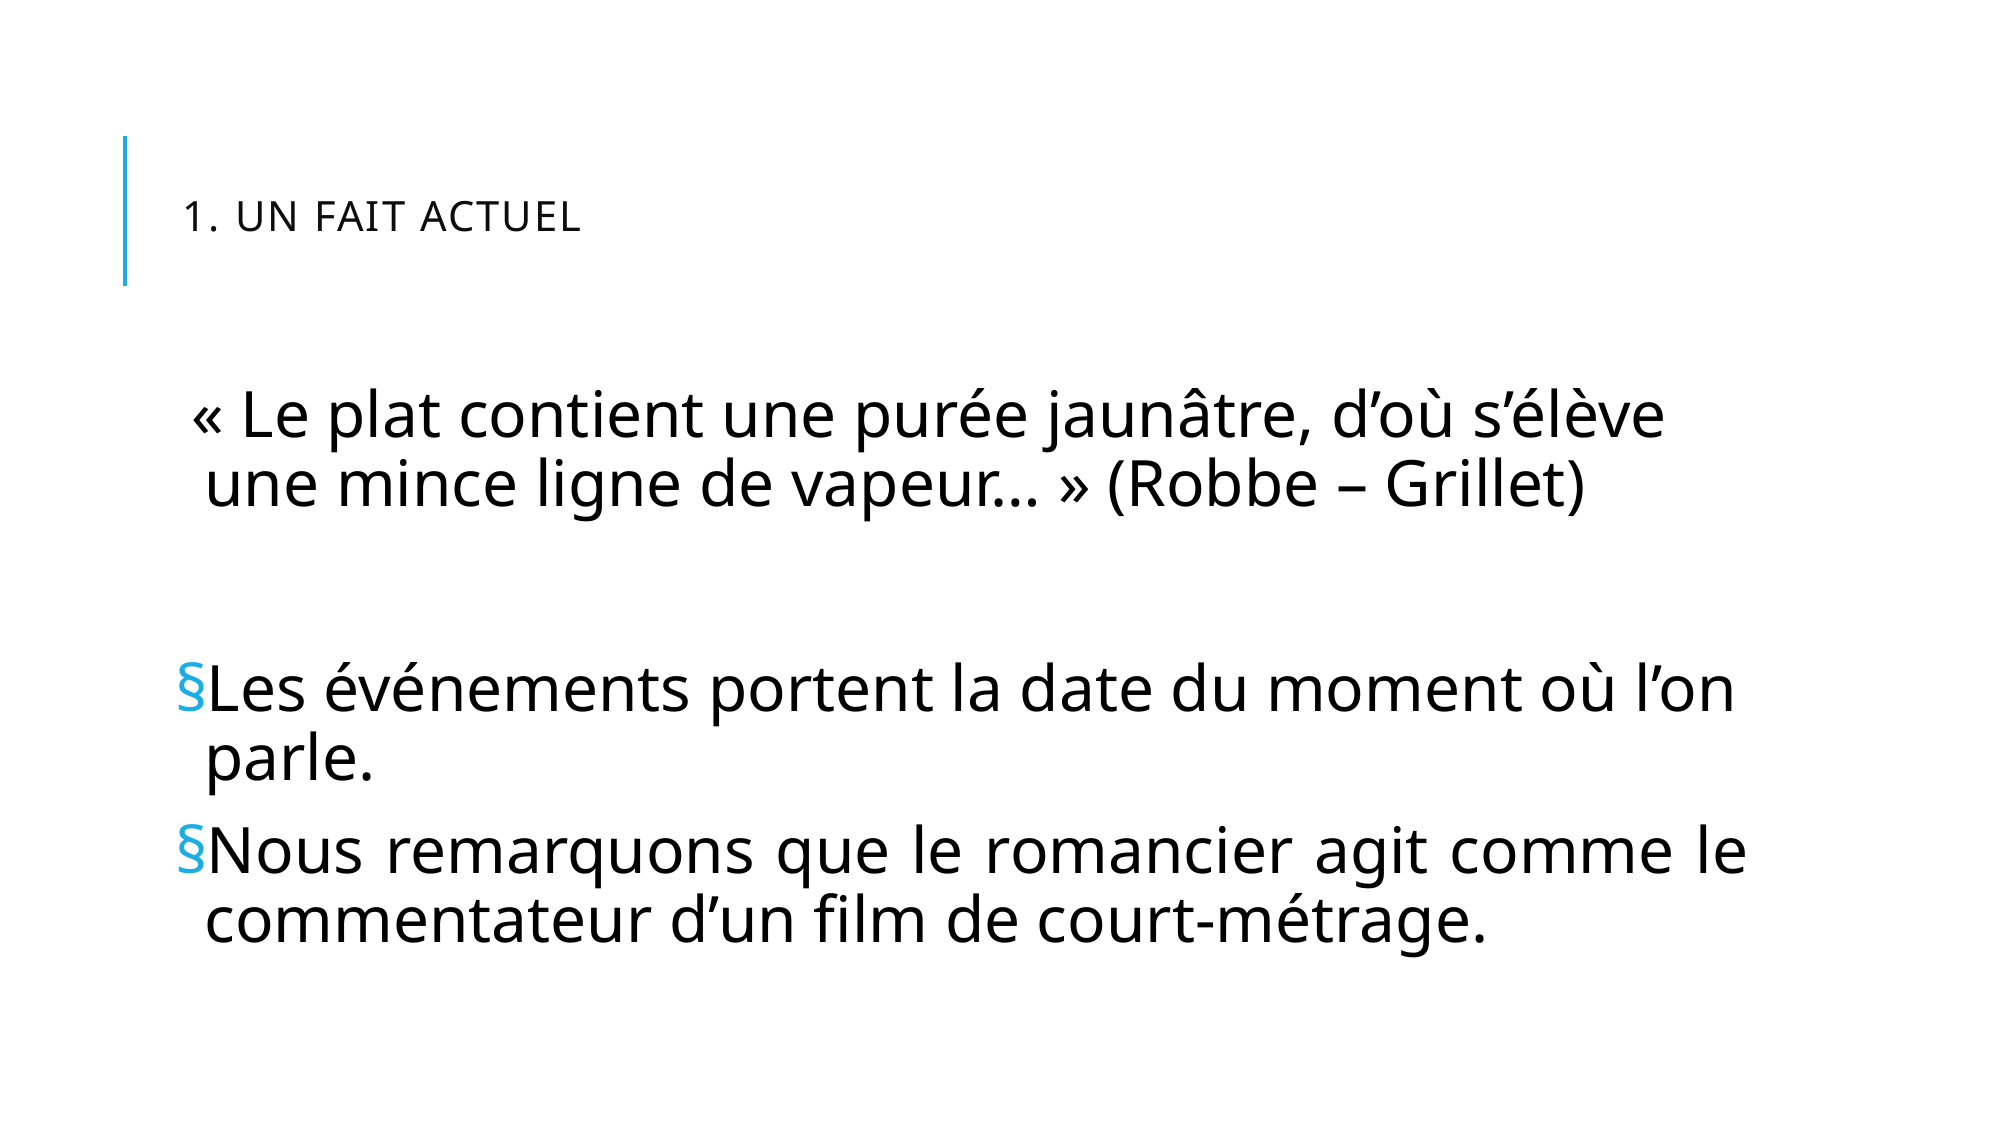

# 1. Un fait actuel
« Le plat contient une purée jaunâtre, d’où s’élève une mince ligne de vapeur… » (Robbe – Grillet)
Les événements portent la date du moment où l’on parle.
Nous remarquons que le romancier agit comme le commentateur d’un film de court-métrage.